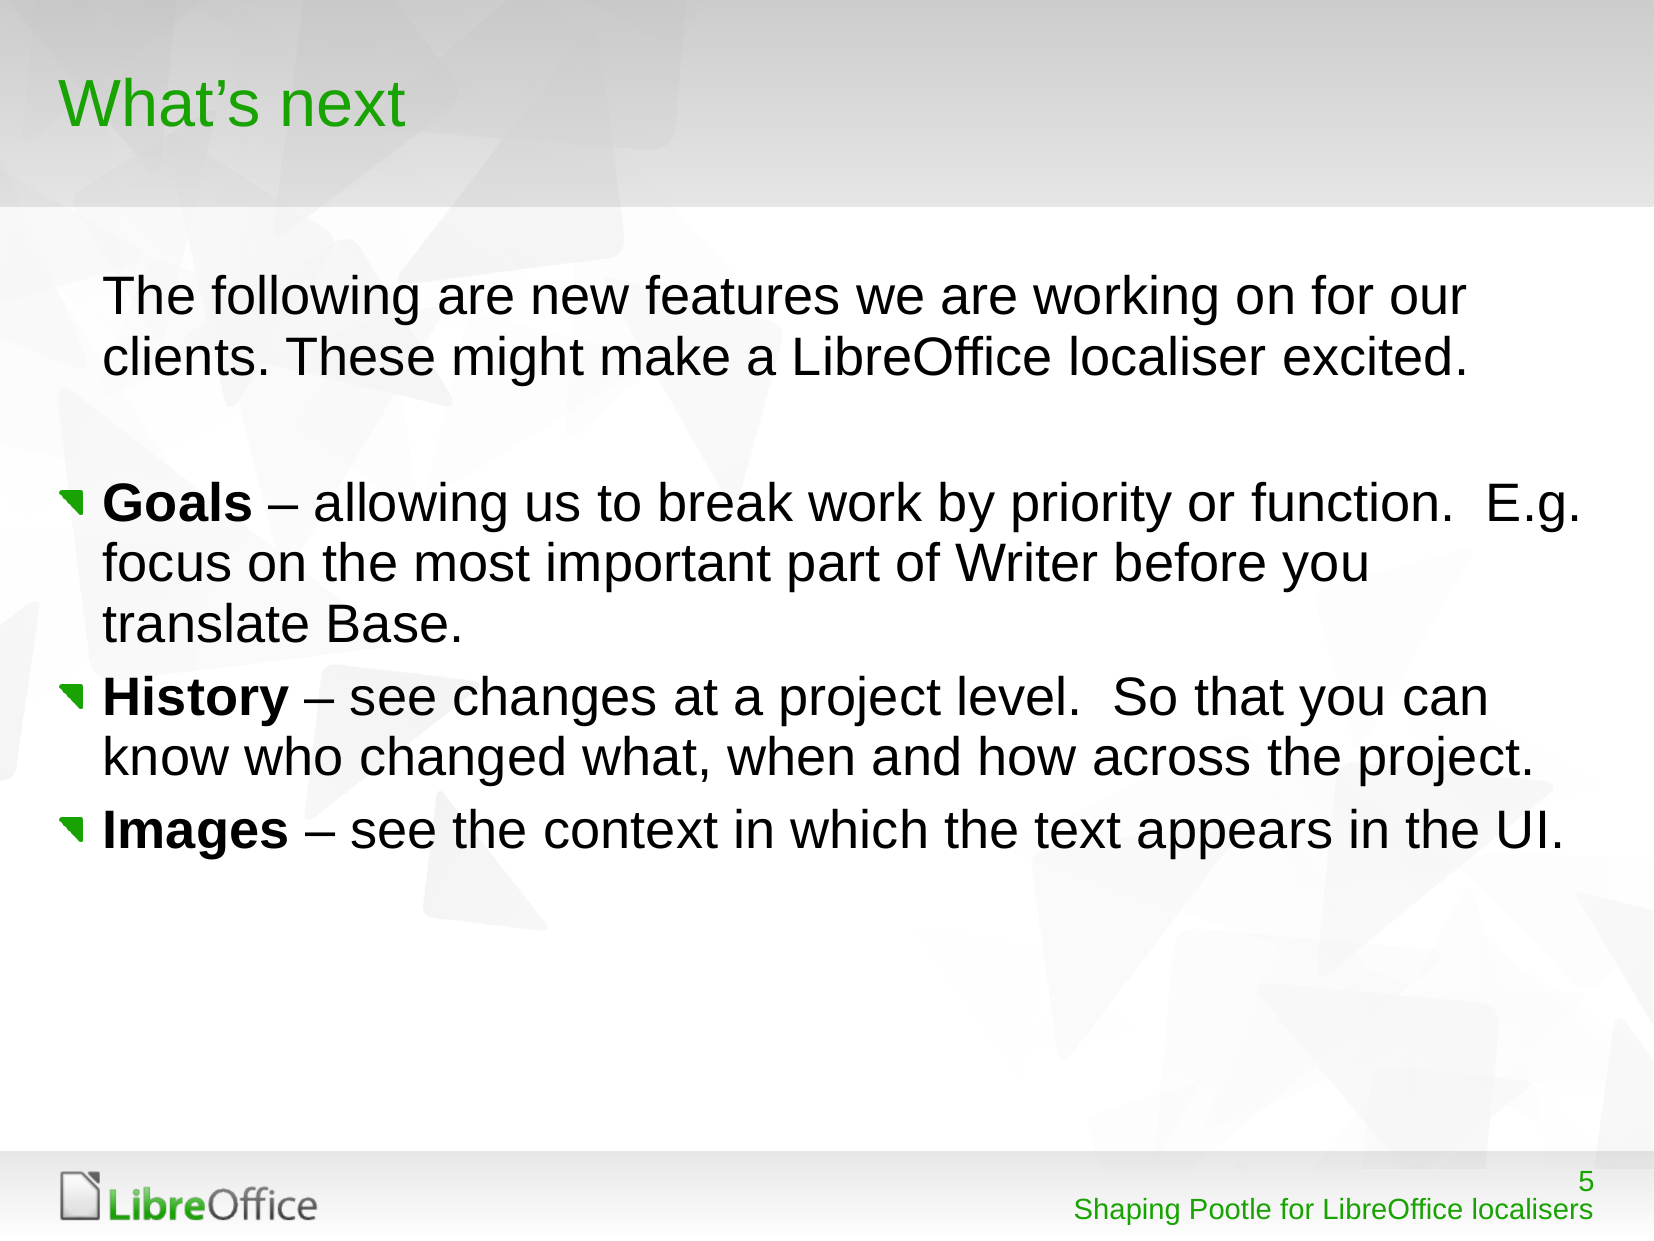

# What’s next
The following are new features we are working on for our clients. These might make a LibreOffice localiser excited.
Goals – allowing us to break work by priority or function. E.g. focus on the most important part of Writer before you translate Base.
History – see changes at a project level. So that you can know who changed what, when and how across the project.
Images – see the context in which the text appears in the UI.
5
Shaping Pootle for LibreOffice localisers